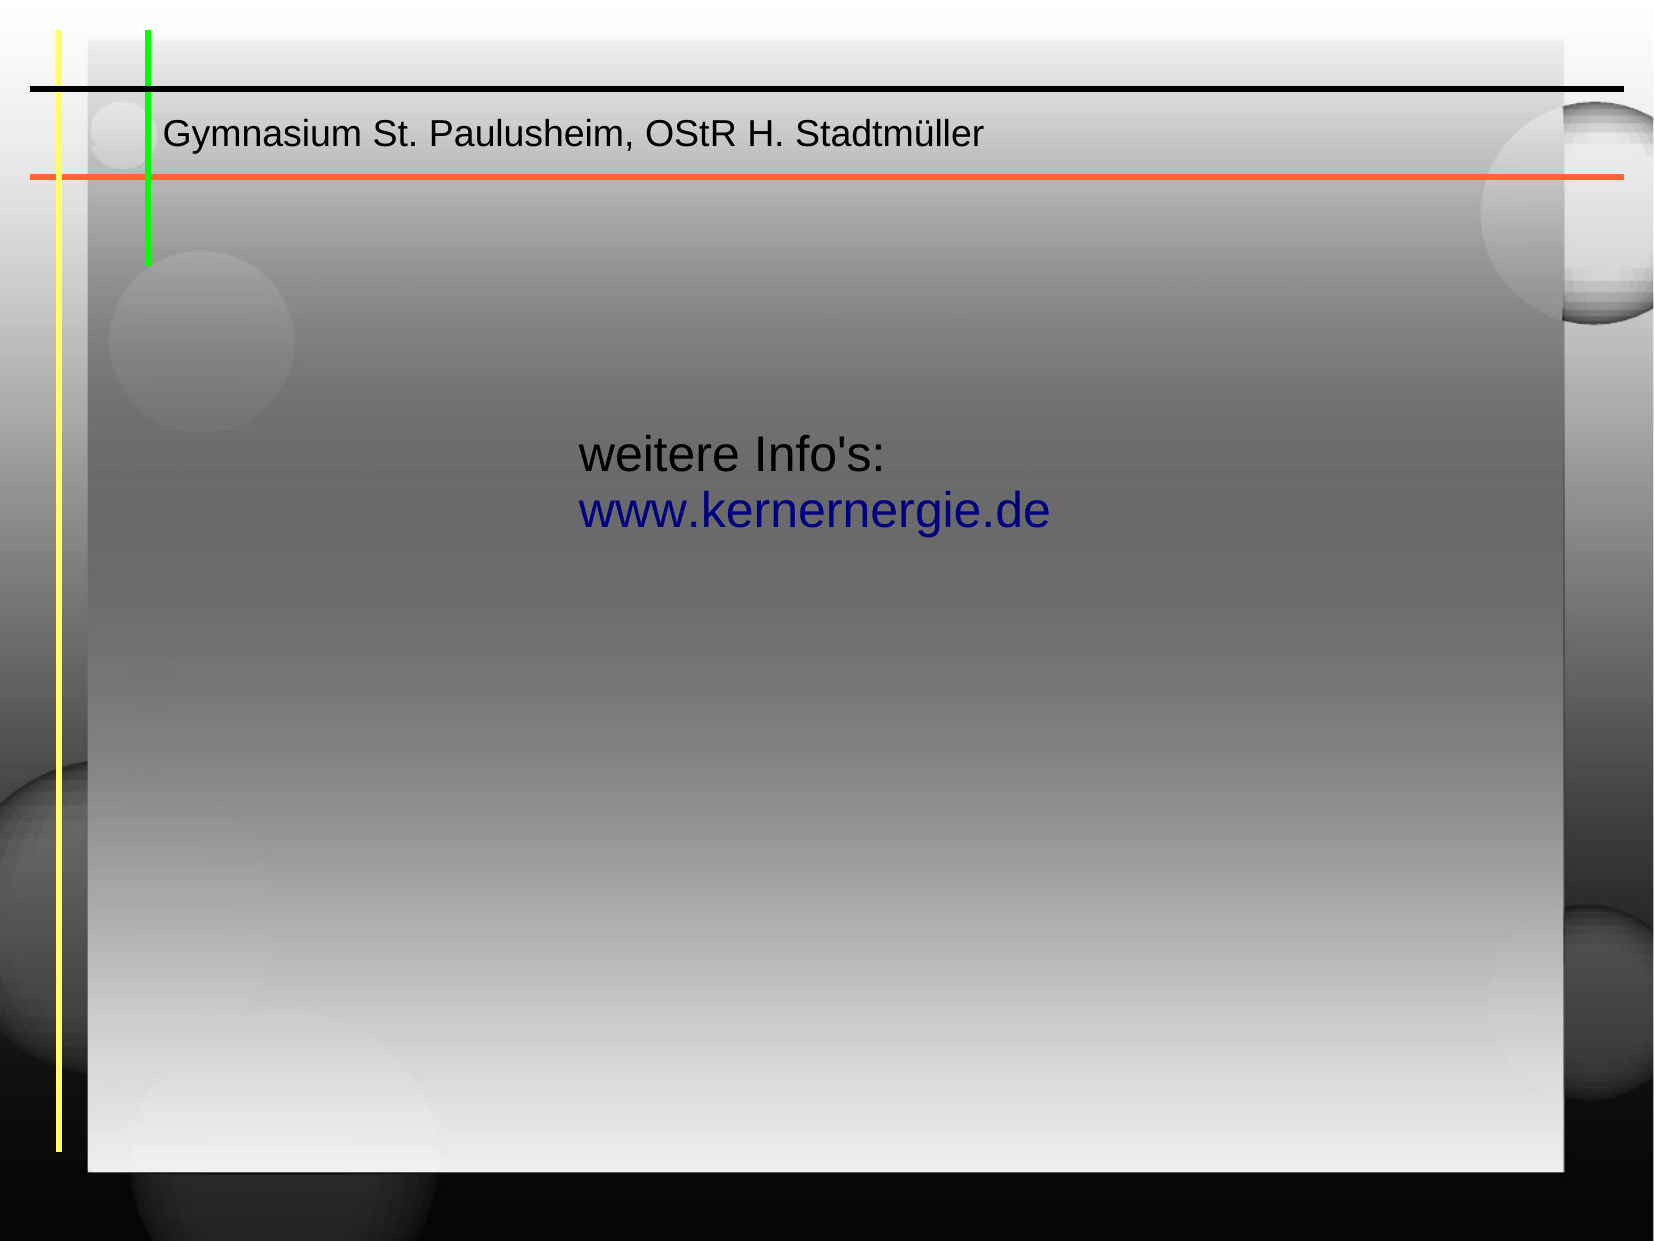

Gymnasium St. Paulusheim, OStR H. Stadtmüller
weitere Info's:
www.kernernergie.de